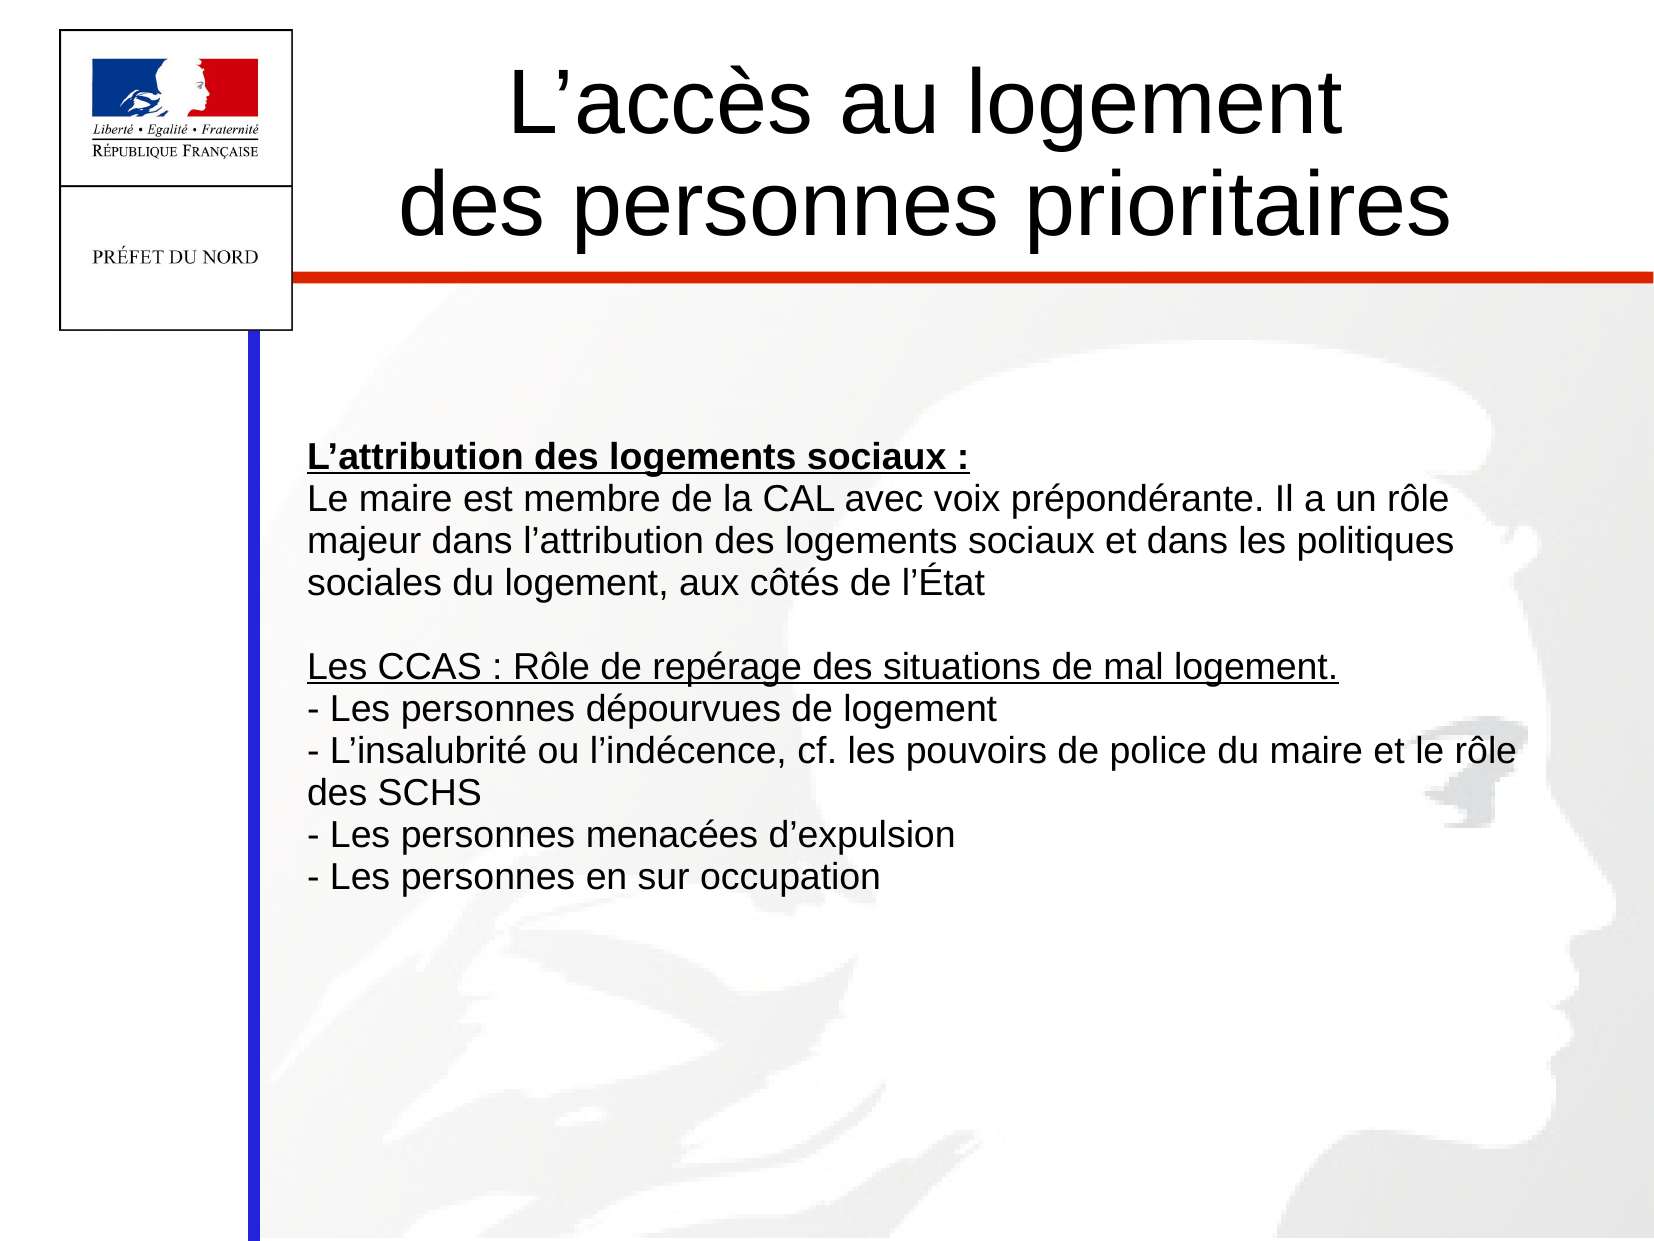

# L’accès au logement des personnes prioritaires
L’attribution des logements sociaux :
Le maire est membre de la CAL avec voix prépondérante. Il a un rôle majeur dans l’attribution des logements sociaux et dans les politiques sociales du logement, aux côtés de l’État
Les CCAS : Rôle de repérage des situations de mal logement.
- Les personnes dépourvues de logement
- L’insalubrité ou l’indécence, cf. les pouvoirs de police du maire et le rôle des SCHS
- Les personnes menacées d’expulsion
- Les personnes en sur occupation